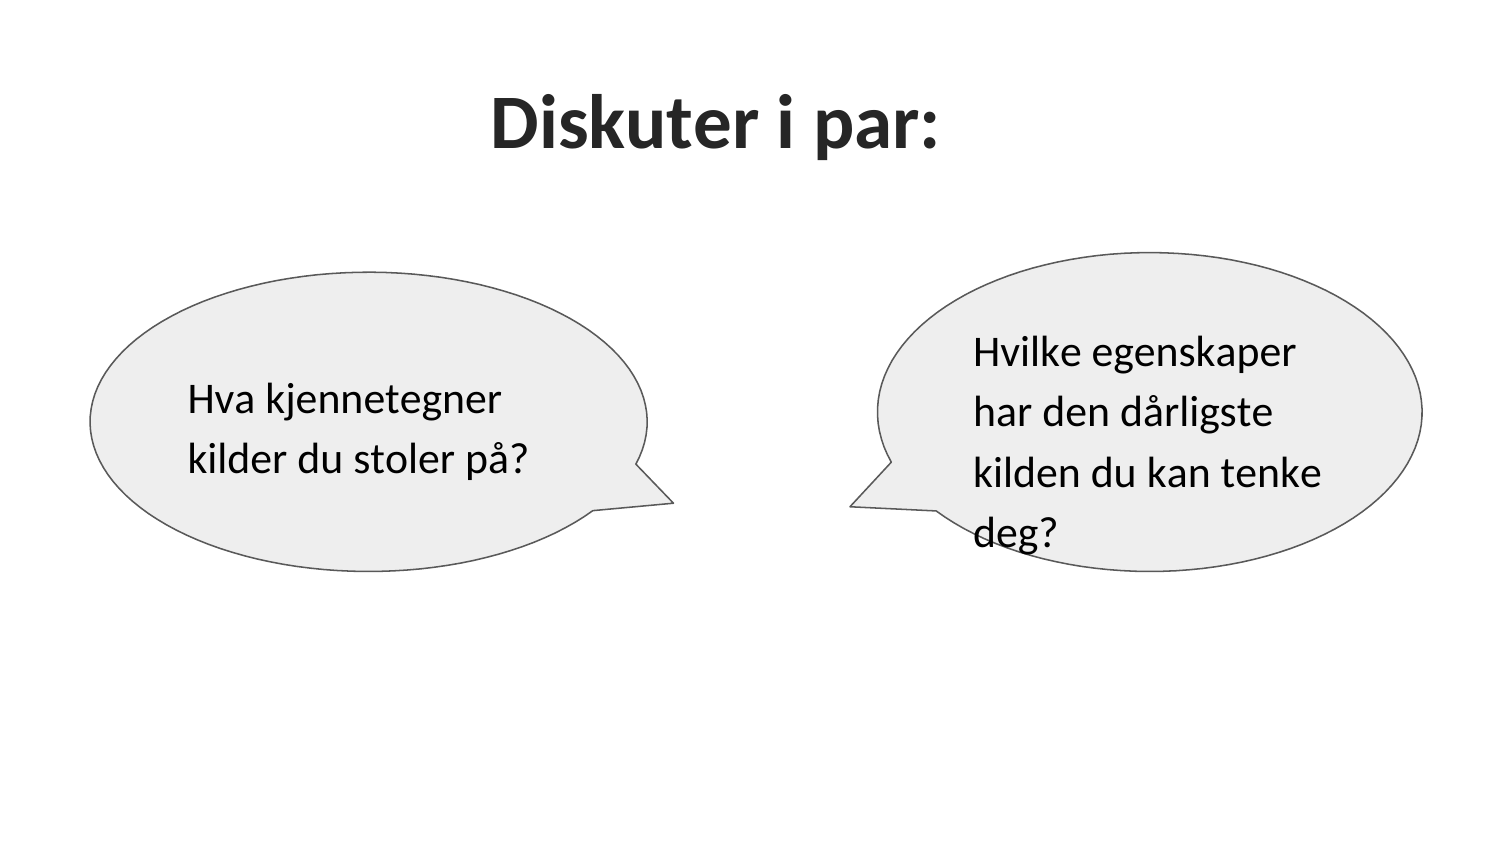

Diskuter i par:
#
Hvilke egenskaper har den dårligste kilden du kan tenke deg?
Hva kjennetegner kilder du stoler på?